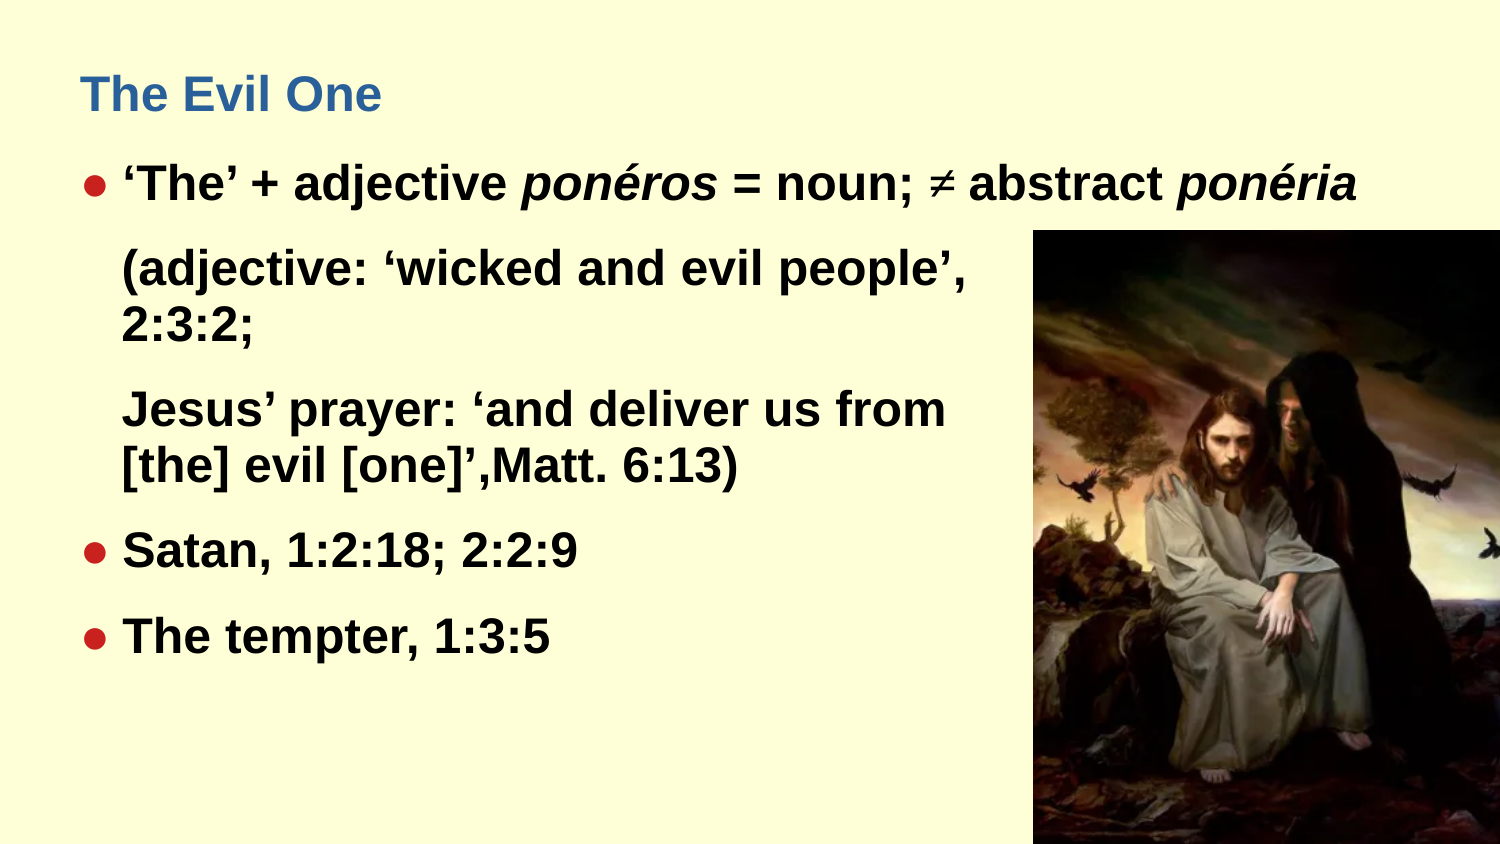

The Evil One
● ‘The’ + adjective ponéros = noun; ≠ abstract ponéria
   (adjective: ‘wicked and evil people’,
 2:3:2;
 Jesus’ prayer: ‘and deliver us from
 [the] evil [one]’,Matt. 6:13)
● Satan, 1:2:18; 2:2:9
● The tempter, 1:3:5